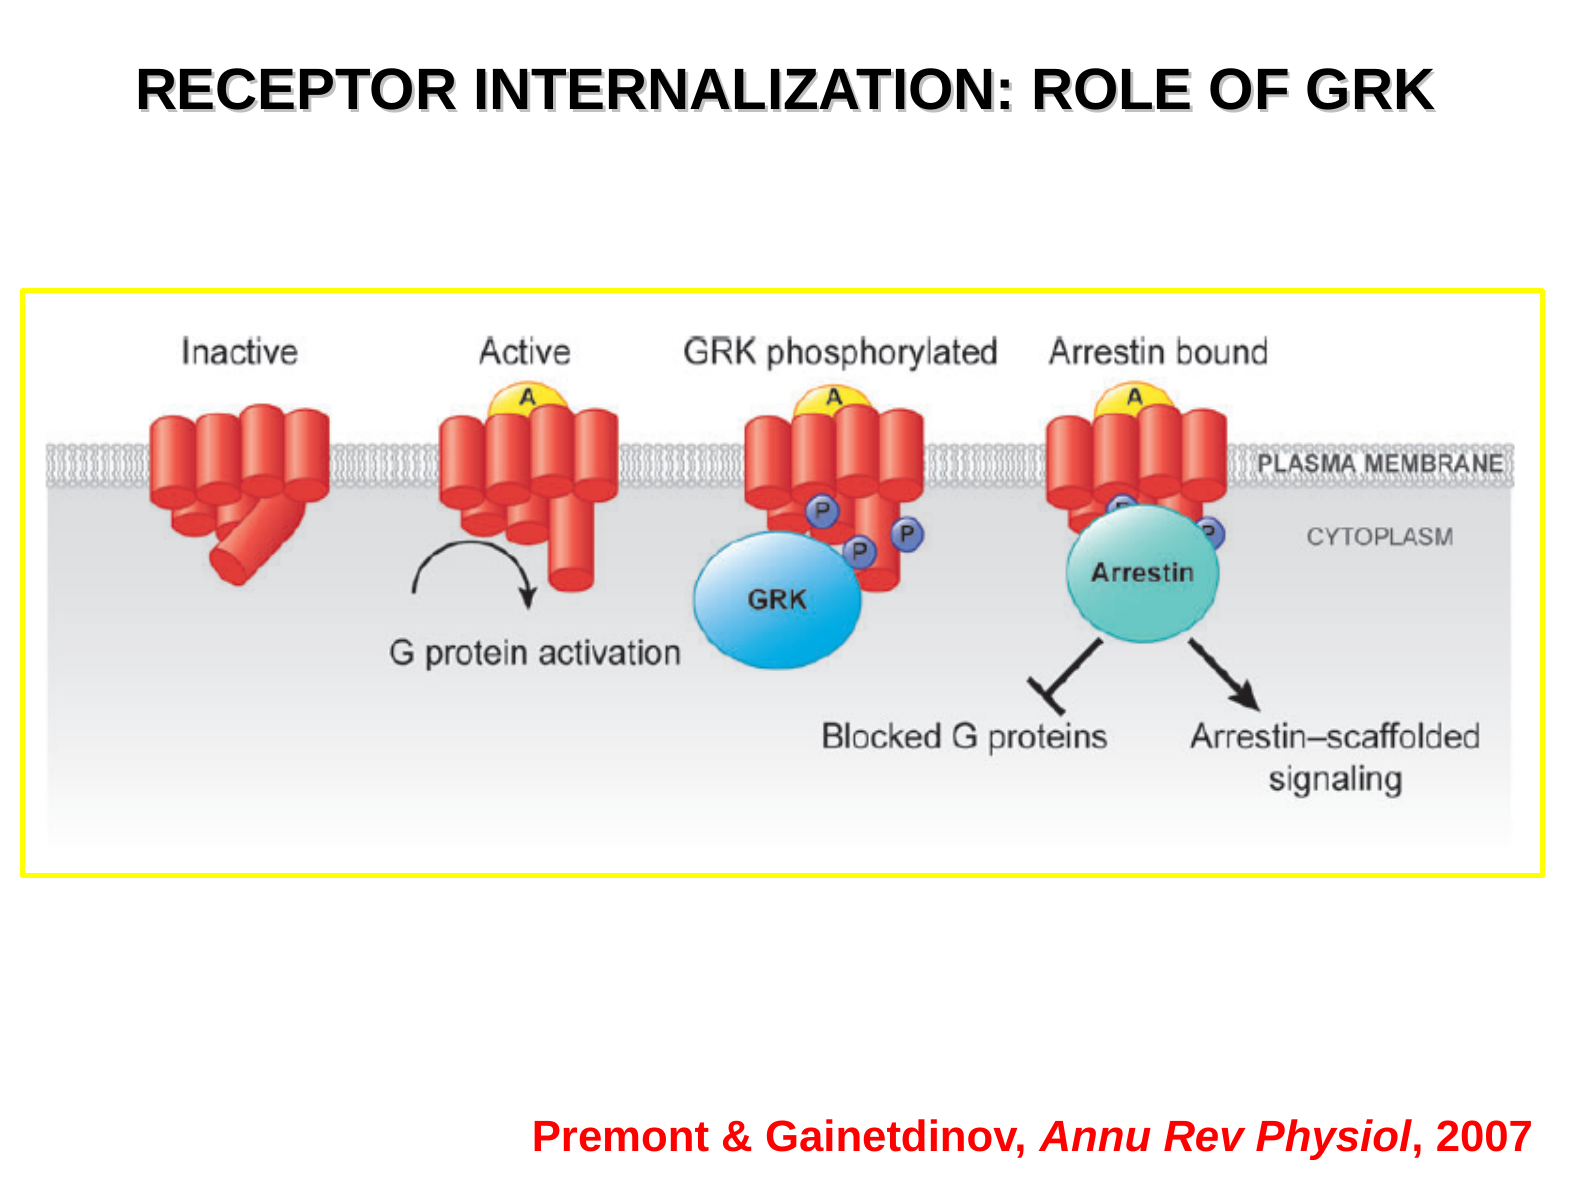

RECEPTOR INTERNALIZATION: ROLE OF GRK
Premont & Gainetdinov, Annu Rev Physiol, 2007